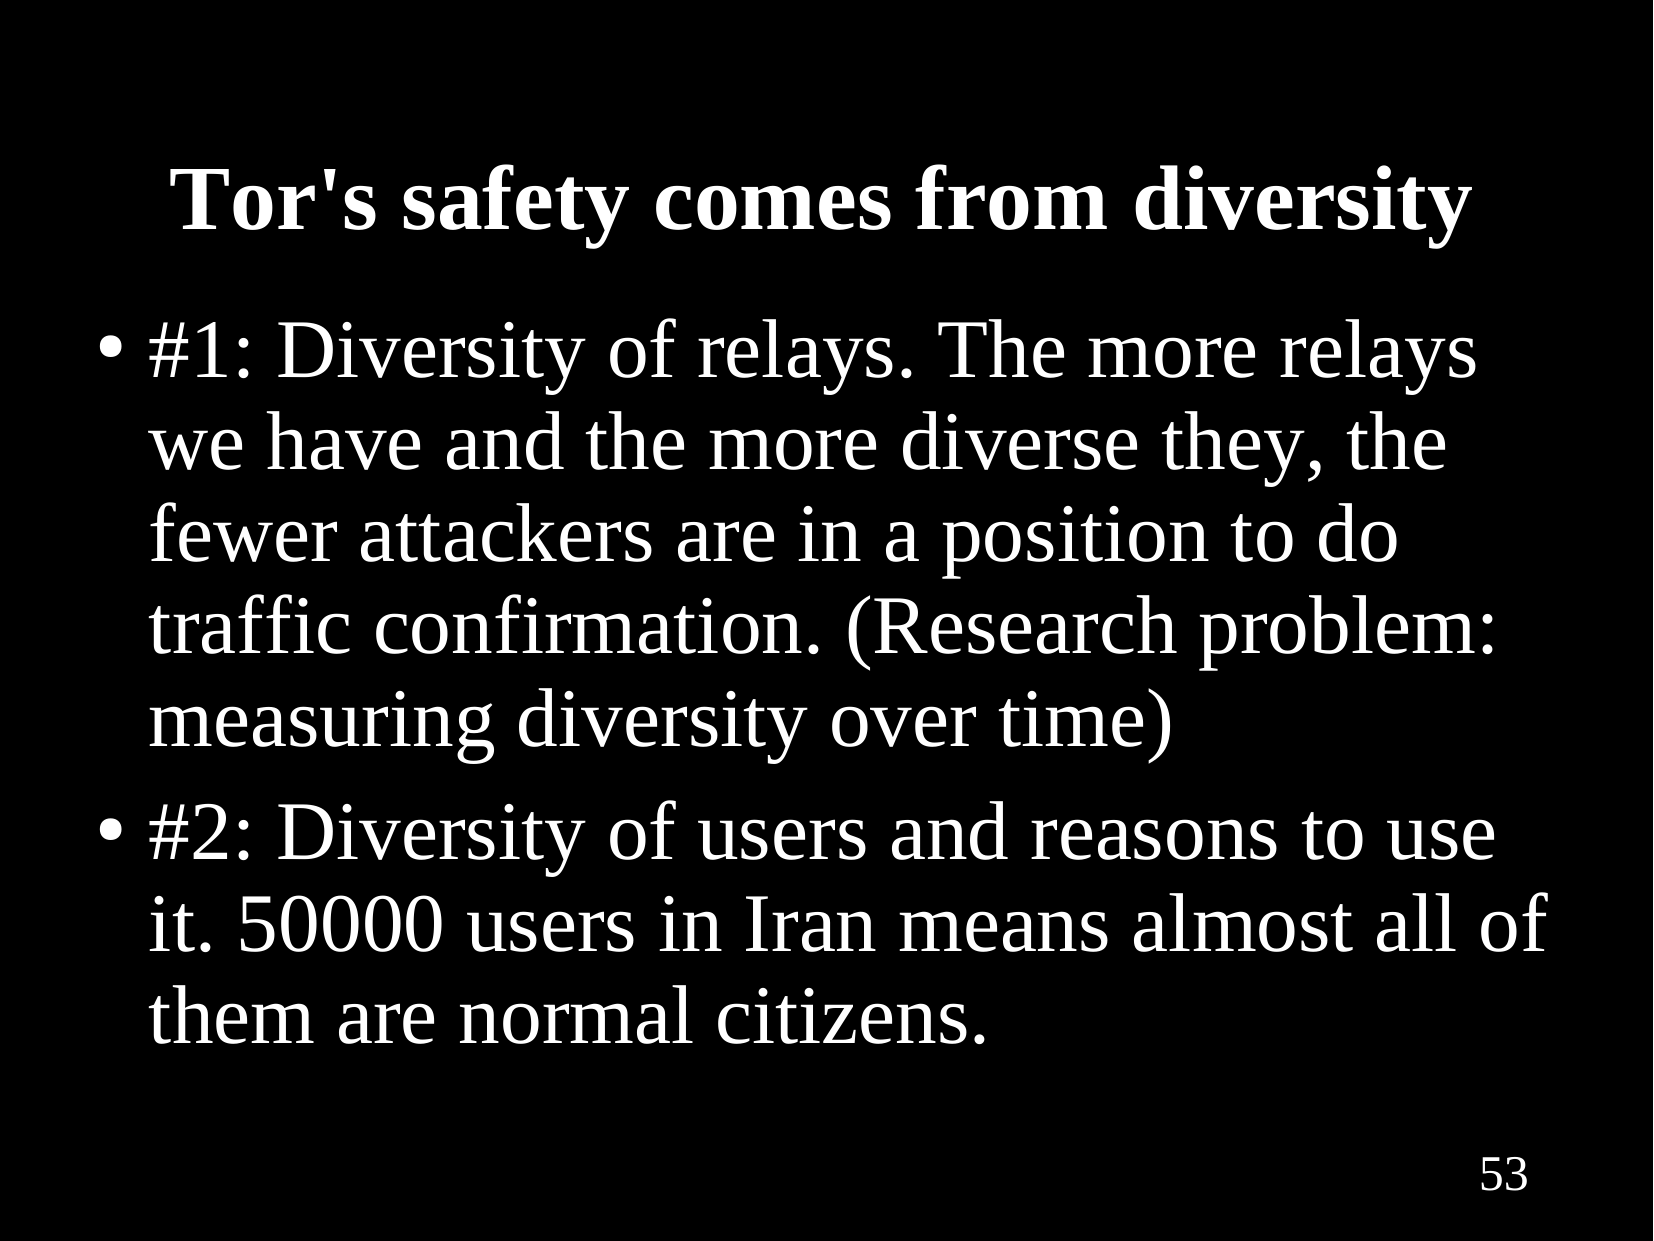

# Tor's safety comes from diversity
#1: Diversity of relays. The more relays we have and the more diverse they, the fewer attackers are in a position to do traffic confirmation. (Research problem: measuring diversity over time)
#2: Diversity of users and reasons to use it. 50000 users in Iran means almost all of them are normal citizens.